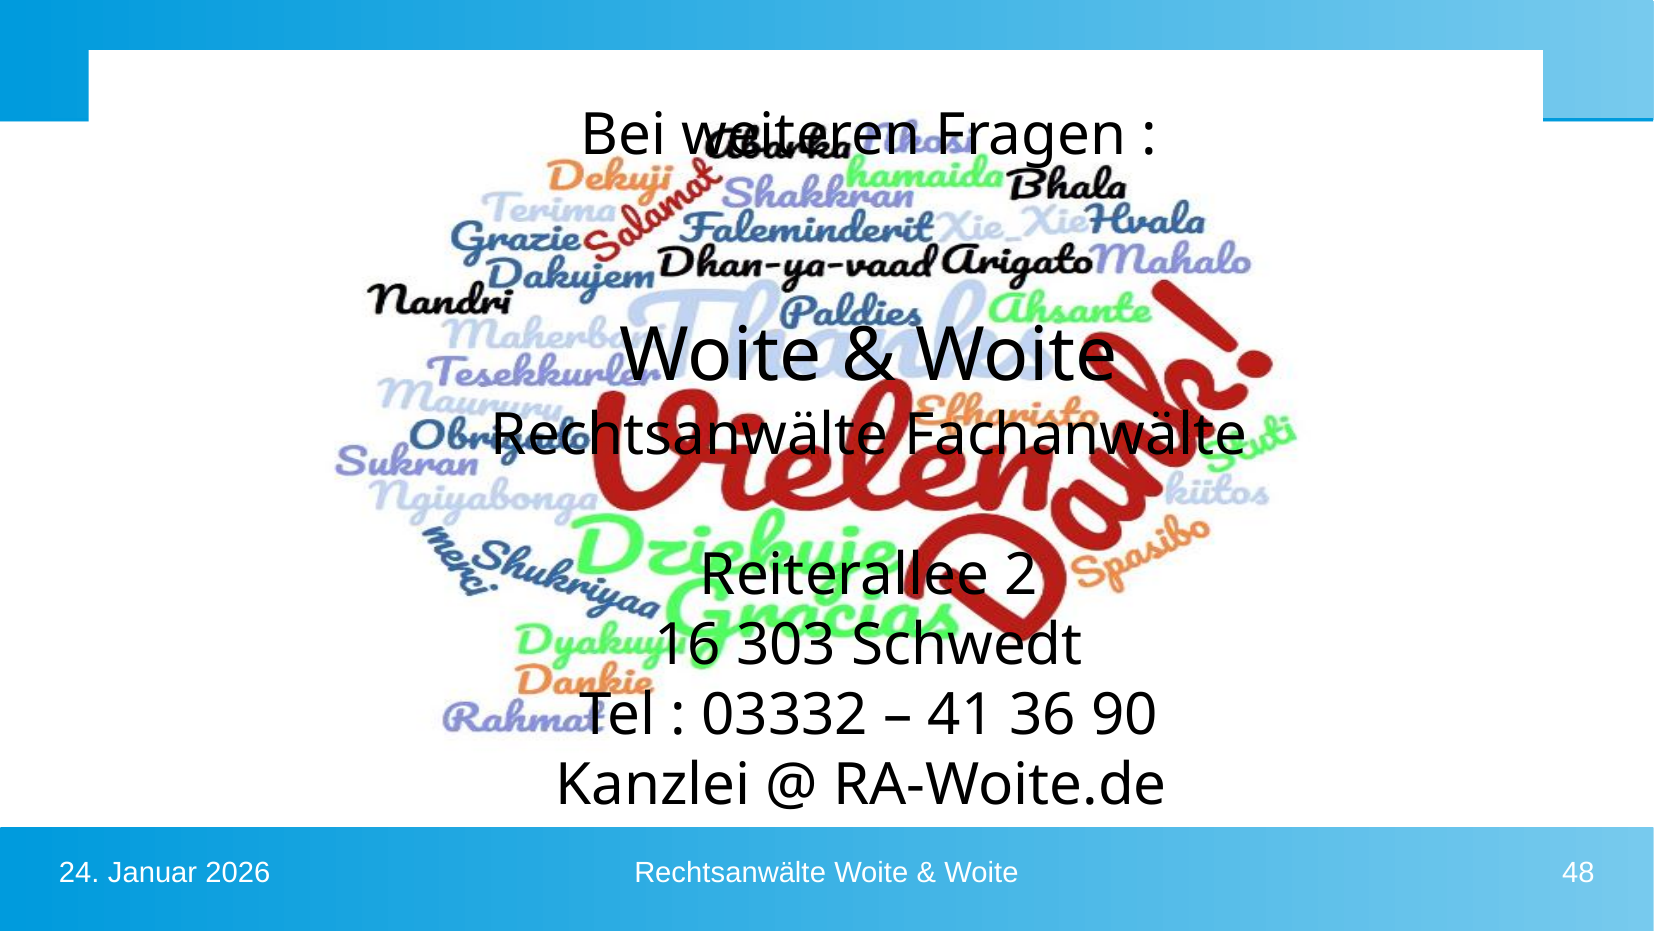

#
Bei weiteren Fragen :
Woite & Woite
Rechtsanwälte Fachanwälte
Reiterallee 2
16 303 Schwedt
Tel : 03332 – 41 36 90
Kanzlei @ RA-Woite.de
48